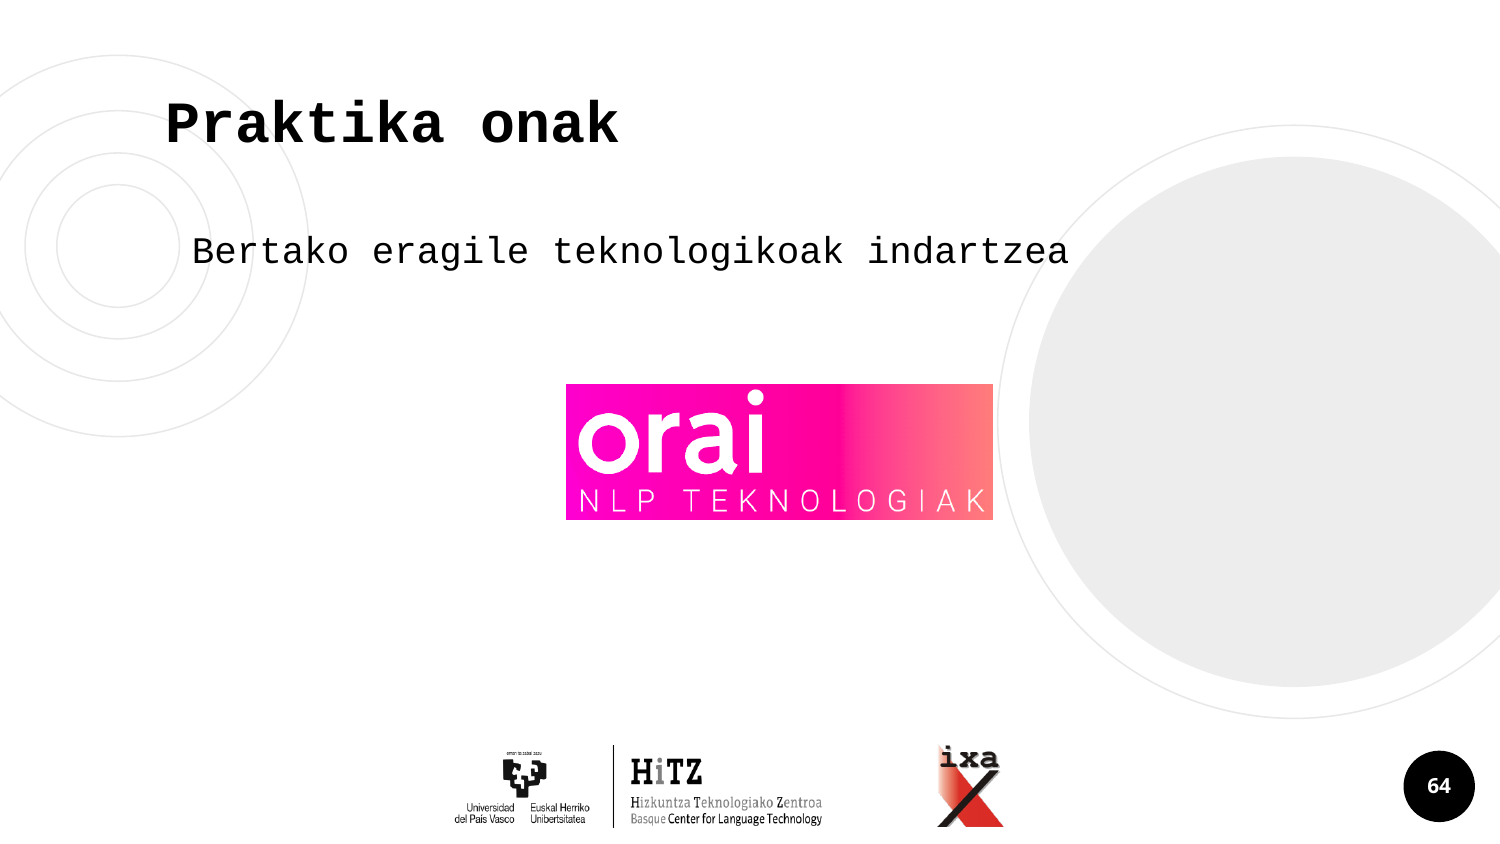

# Praktika onak
Bertako eragile teknologikoak indartzea